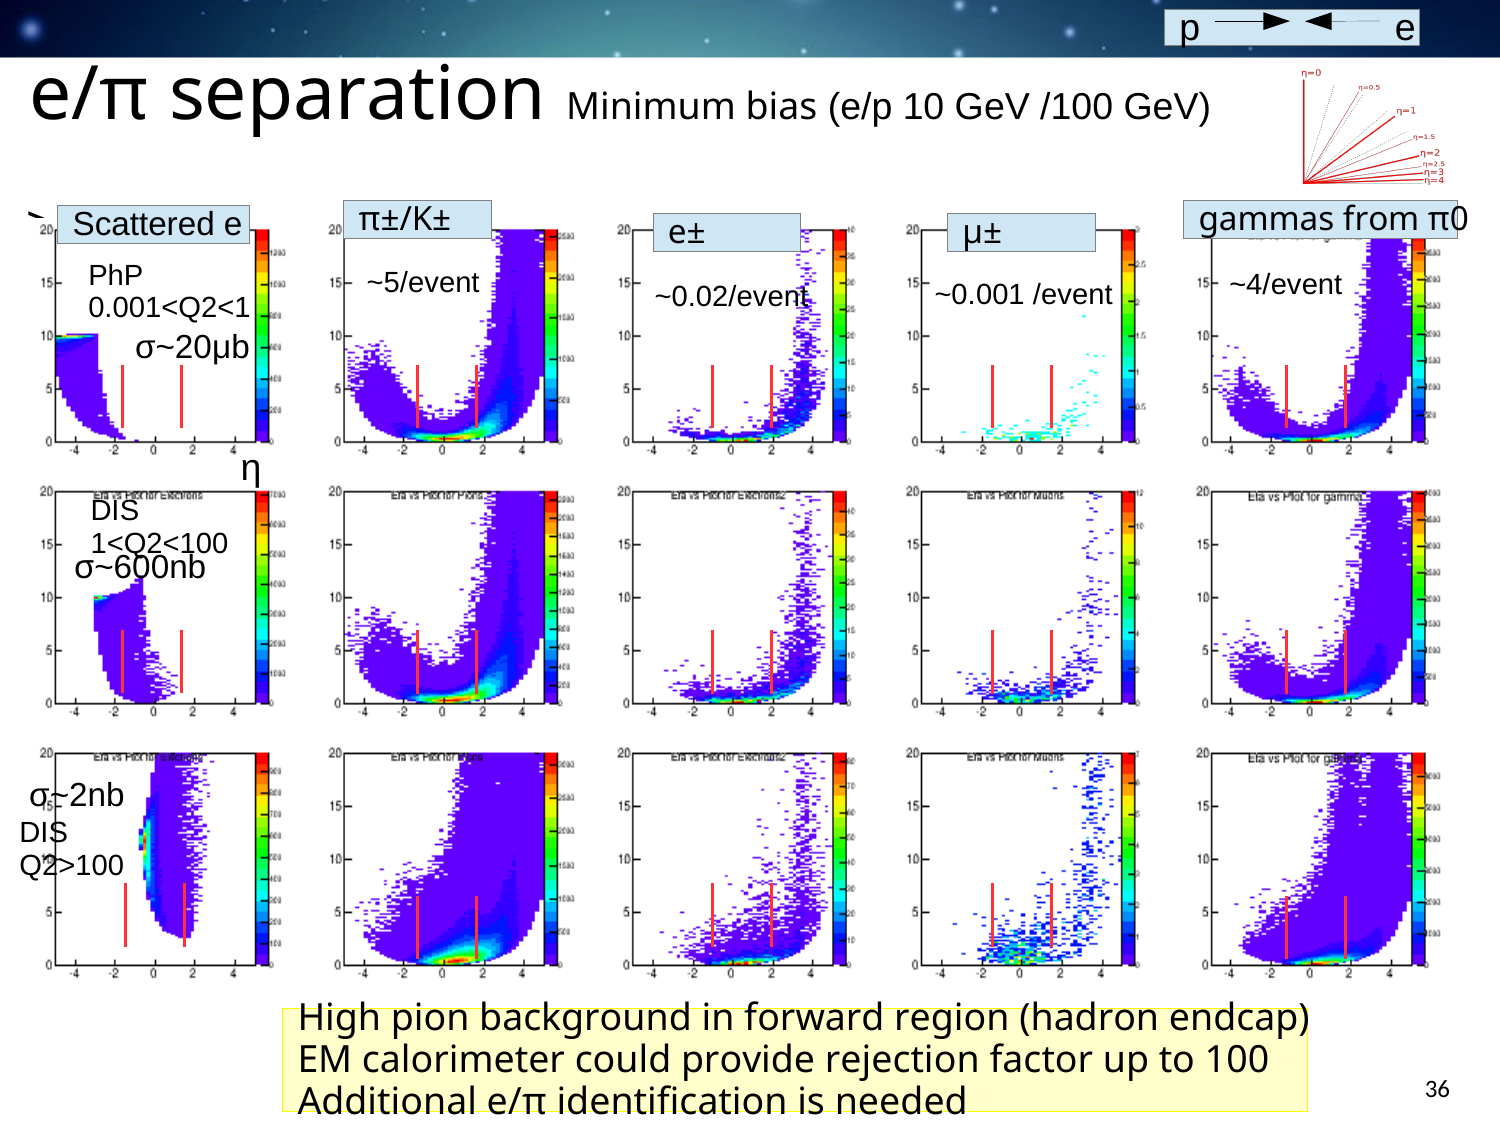

p
e
e/π separation Minimum bias (e/p 10 GeV /100 GeV)
π±/K±
gammas from π0
Ptot,GeV
Scattered e
e±
μ±
PhP
0.001<Q2<1
~5/event
~4/event
~0.001 /event
~0.02/event
σ~20μb
η
DIS
1<Q2<100
σ~600nb
σ~2nb
DIS
Q2>100
High pion background in forward region (hadron endcap)
EM calorimeter could provide rejection factor up to 100
Additional e/π identification is needed
36